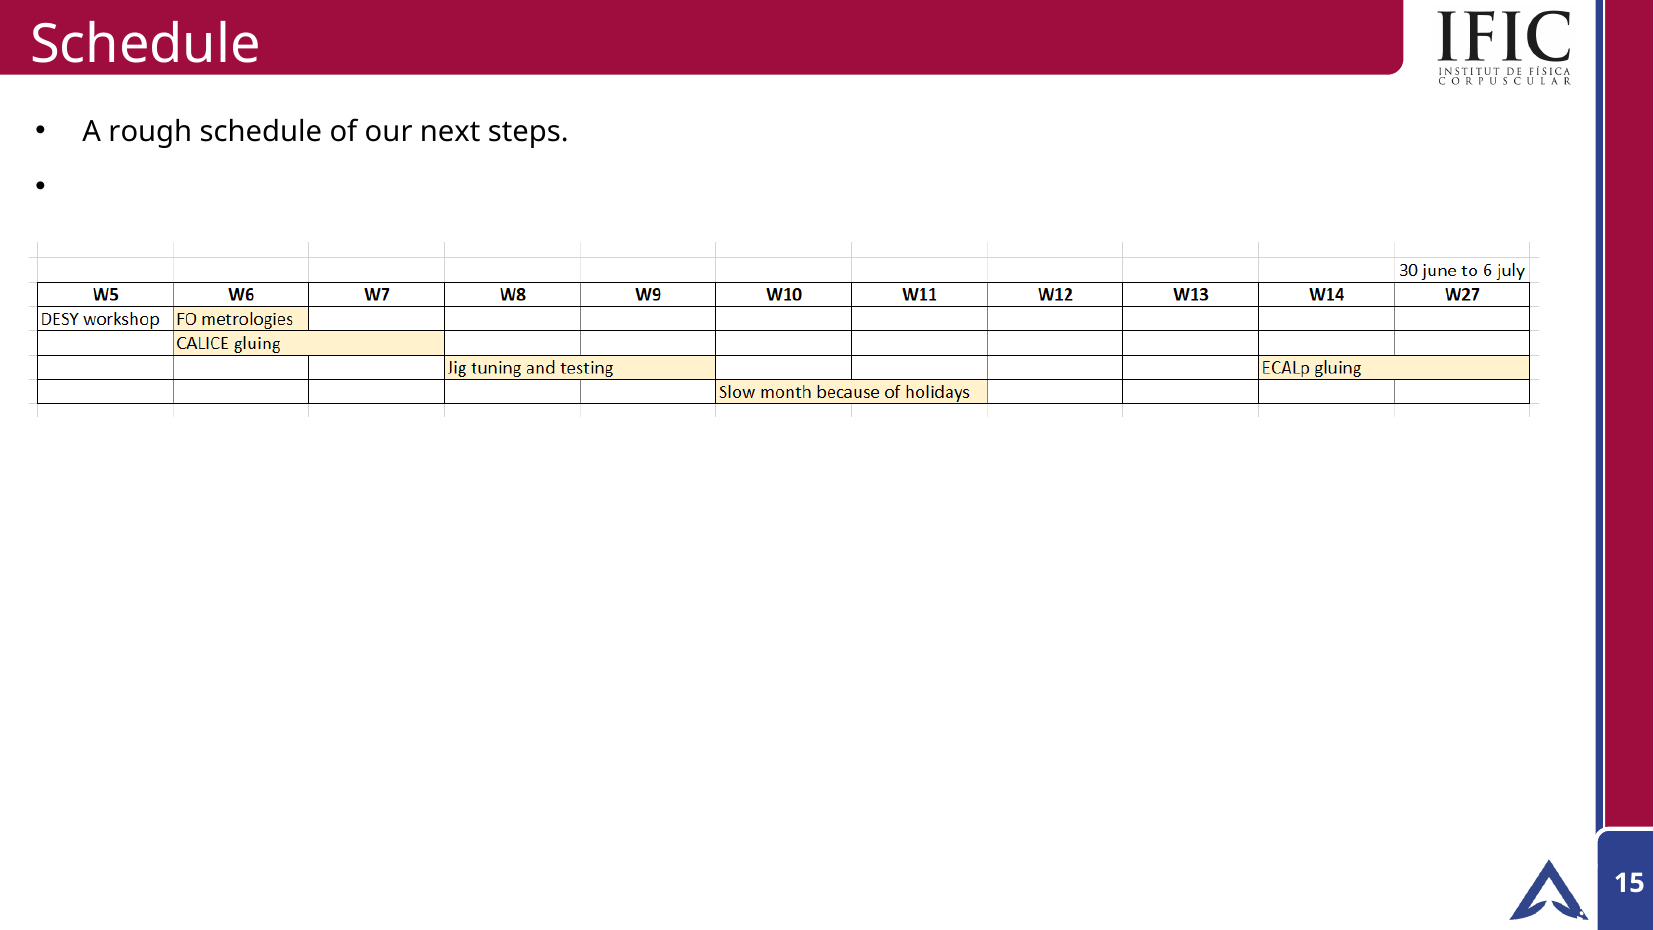

# Schedule
A rough schedule of our next steps.